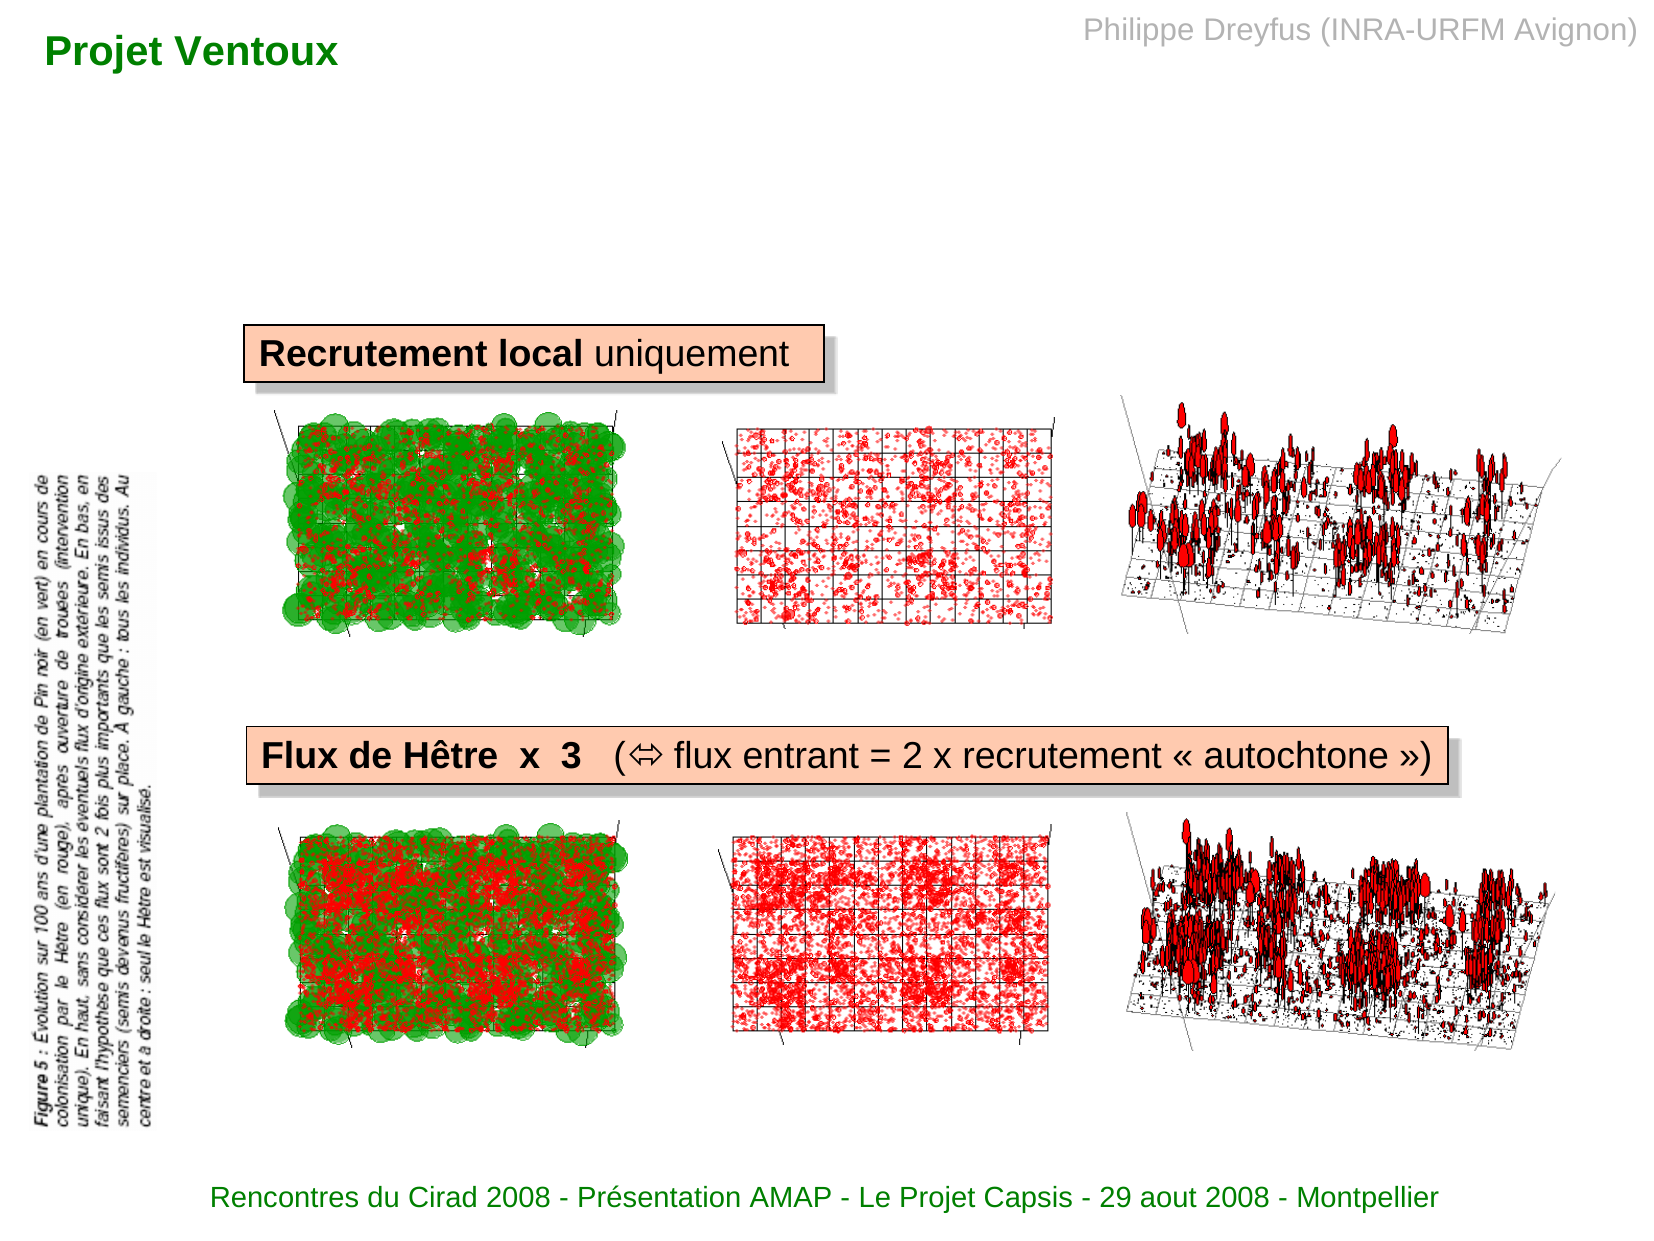

Philippe Dreyfus (INRA-URFM Avignon)
Projet Ventoux
Recrutement local uniquement
Flux de Hêtre x 3 ( flux entrant = 2 x recrutement « autochtone »)